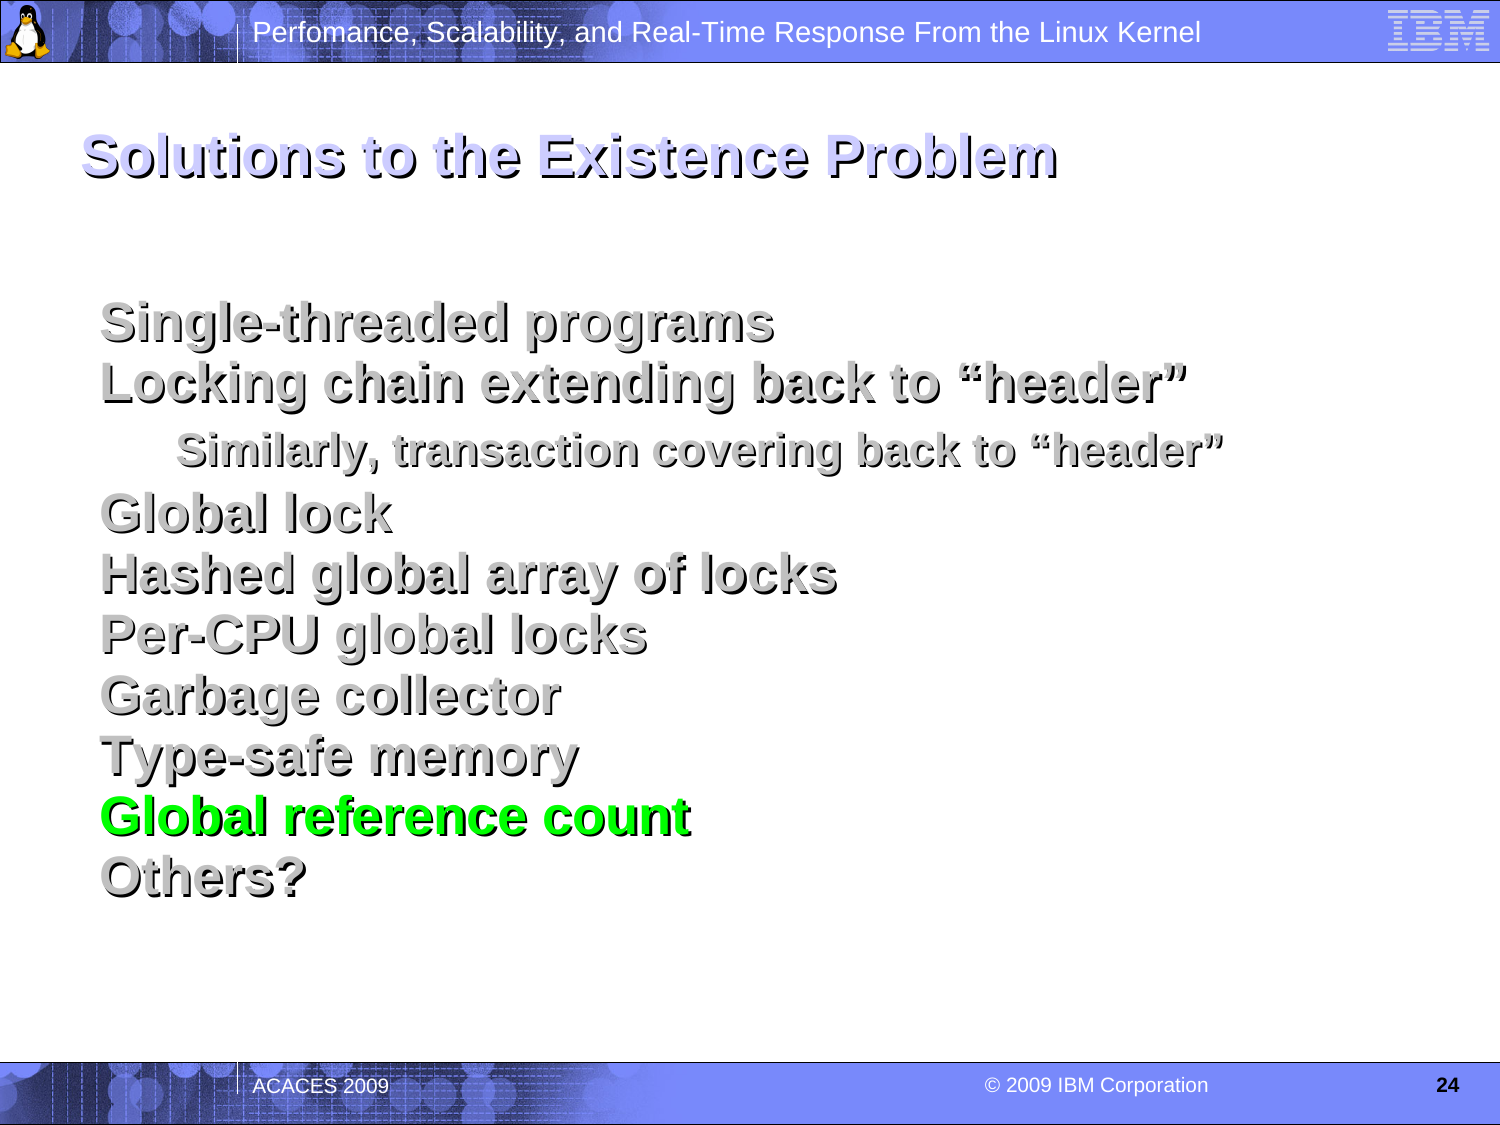

# Solutions to the Existence Problem
Single-threaded programs
Locking chain extending back to “header”
Similarly, transaction covering back to “header”
Global lock
Hashed global array of locks
Per-CPU global locks
Garbage collector
Type-safe memory
Global reference count
Others?
24